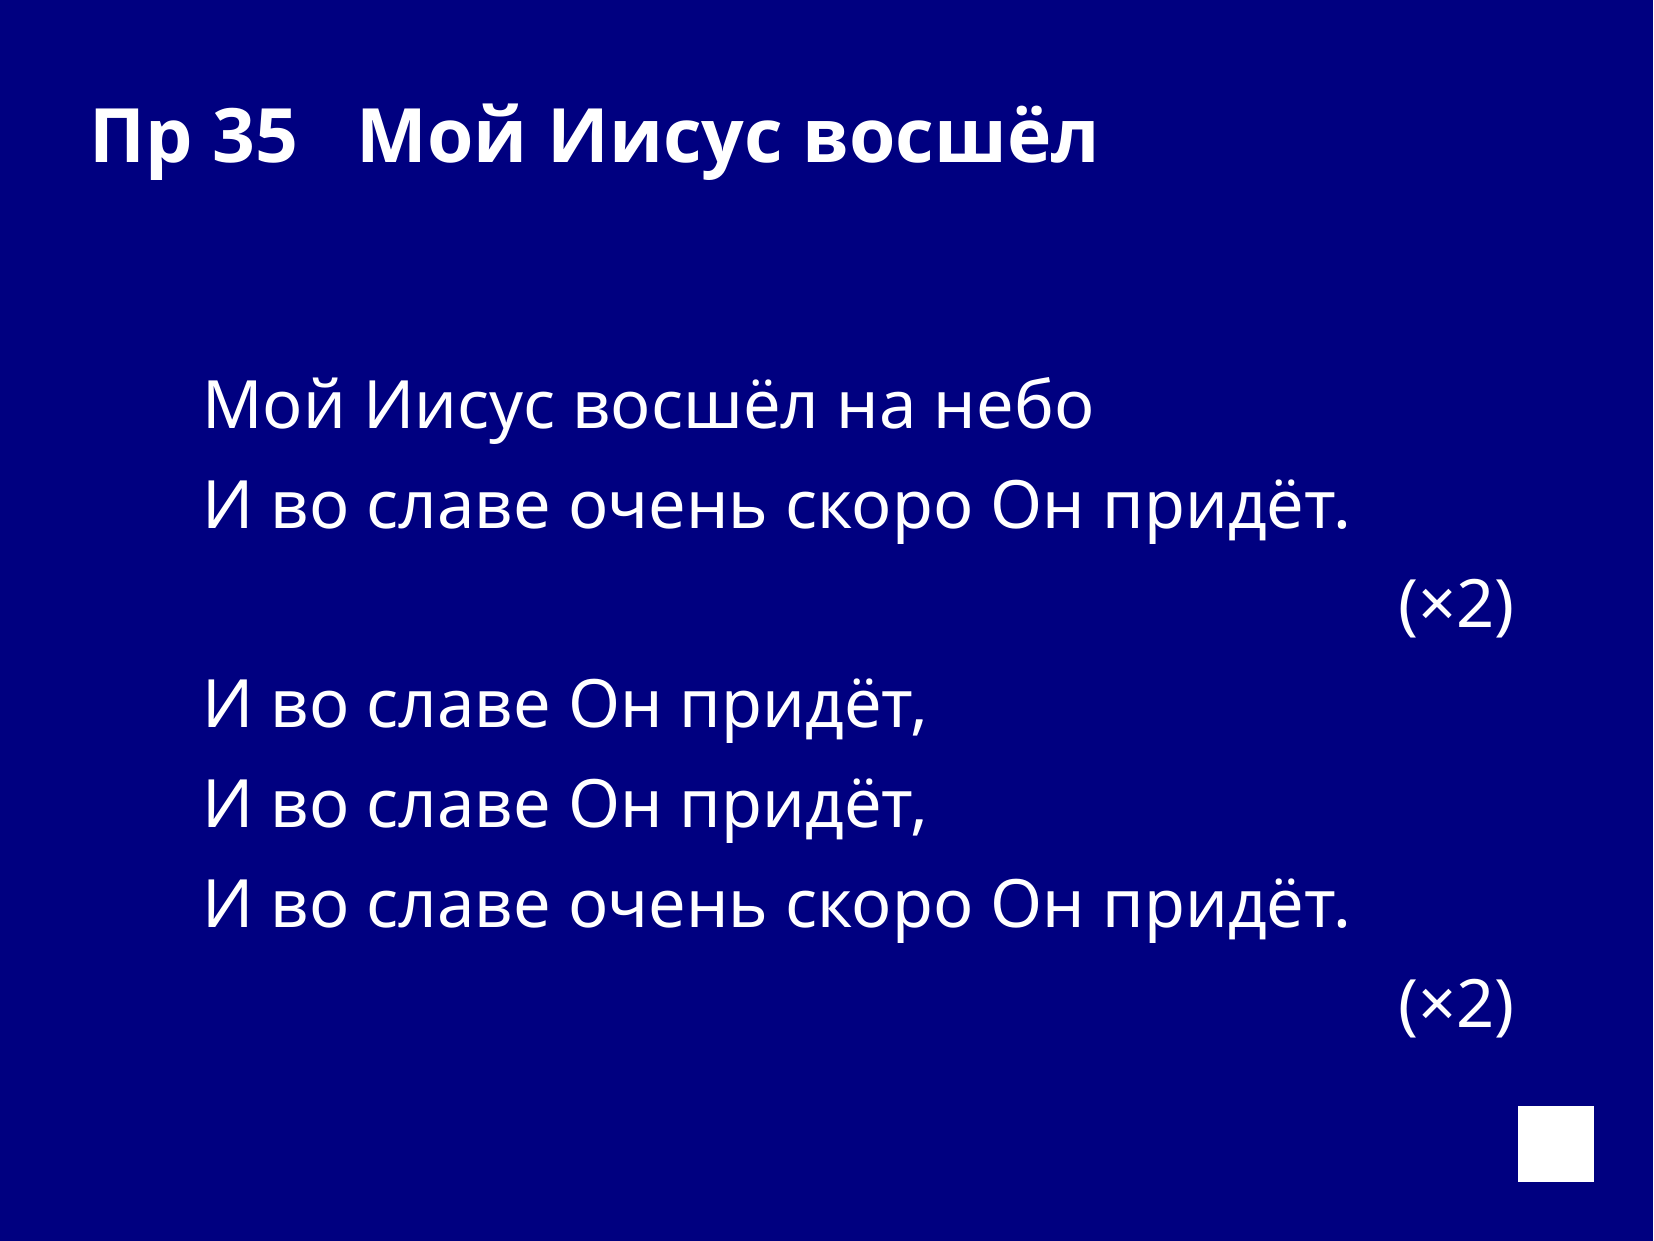

Пр 35 Мой Иисус восшёл
	Мой Иисус восшёл на небо
	И во славе очень скоро Он придёт.
			(×2)
	И во славе Он придёт,
	И во славе Он придёт,
	И во славе очень скоро Он придёт.
			(×2)